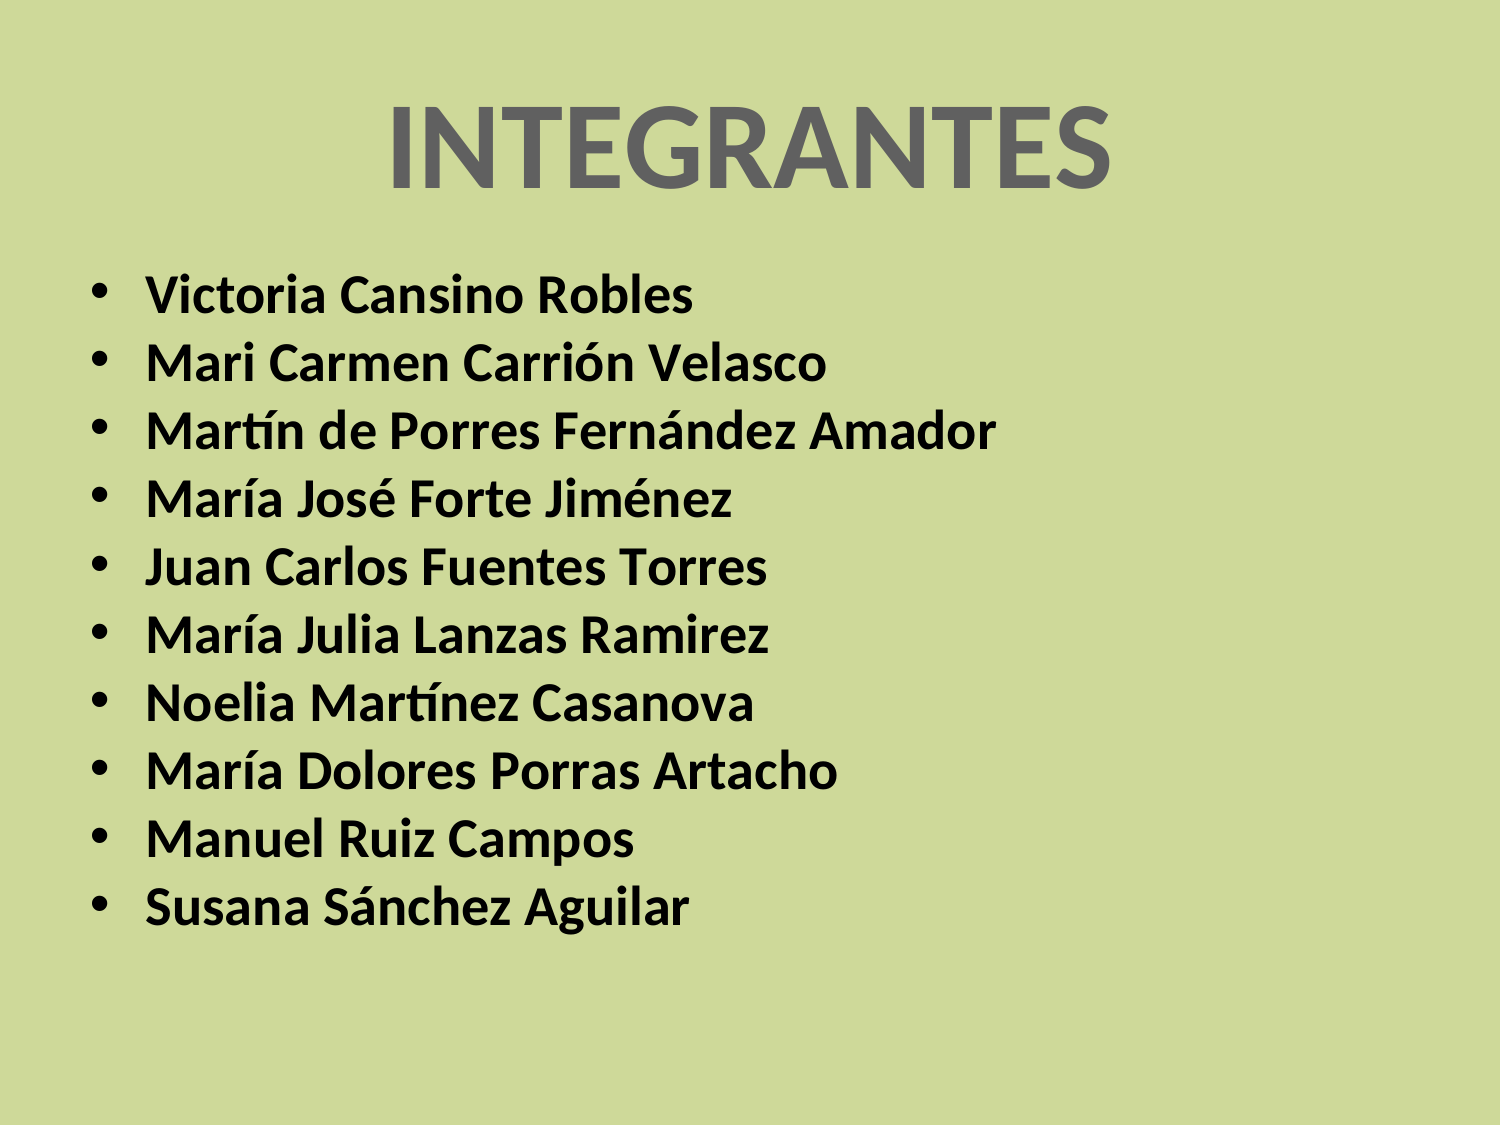

INTEGRANTES
Victoria Cansino Robles
Mari Carmen Carrión Velasco
Martín de Porres Fernández Amador
María José Forte Jiménez
Juan Carlos Fuentes Torres
María Julia Lanzas Ramirez
Noelia Martínez Casanova
María Dolores Porras Artacho
Manuel Ruiz Campos
Susana Sánchez Aguilar